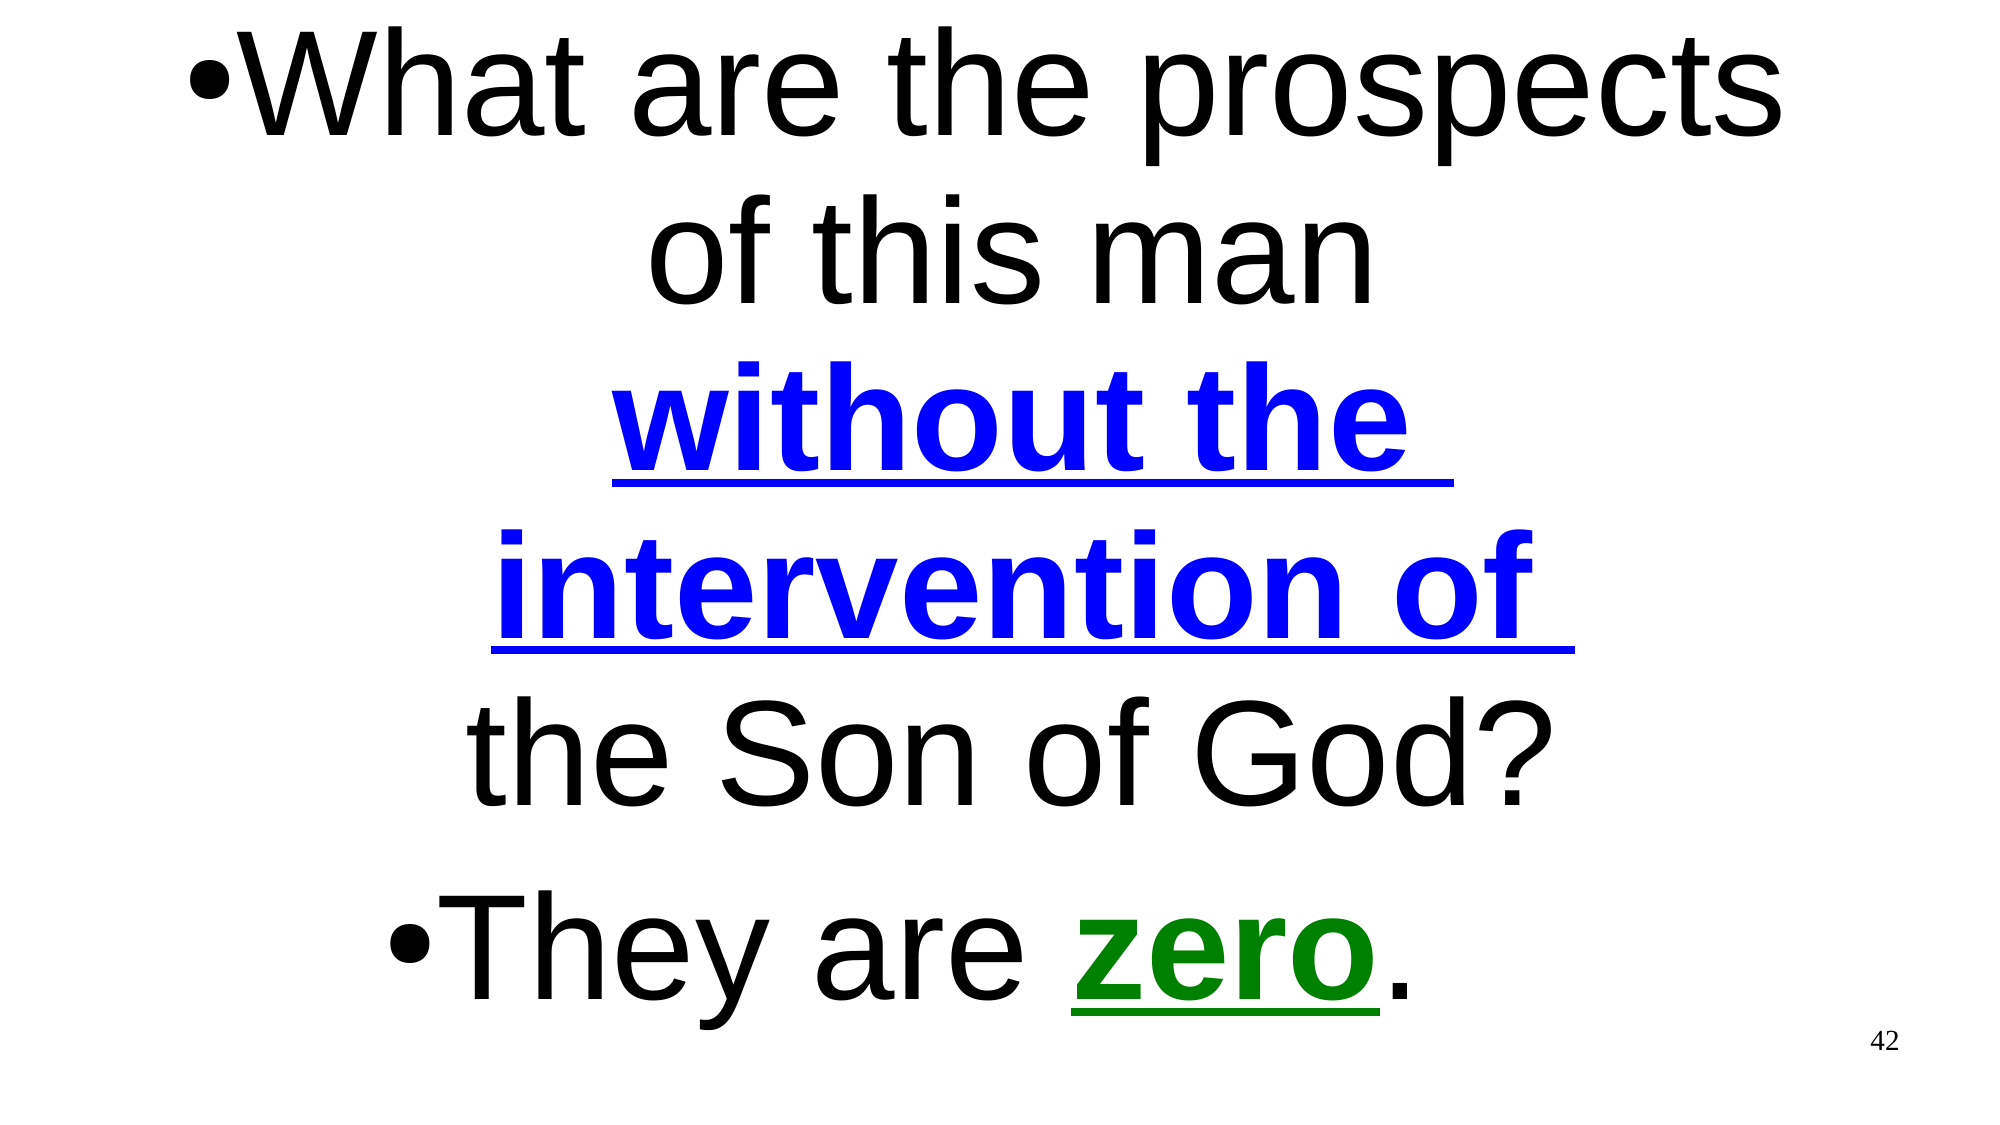

# What are the prospects of this man without the intervention of the Son of God?
They are zero.
42